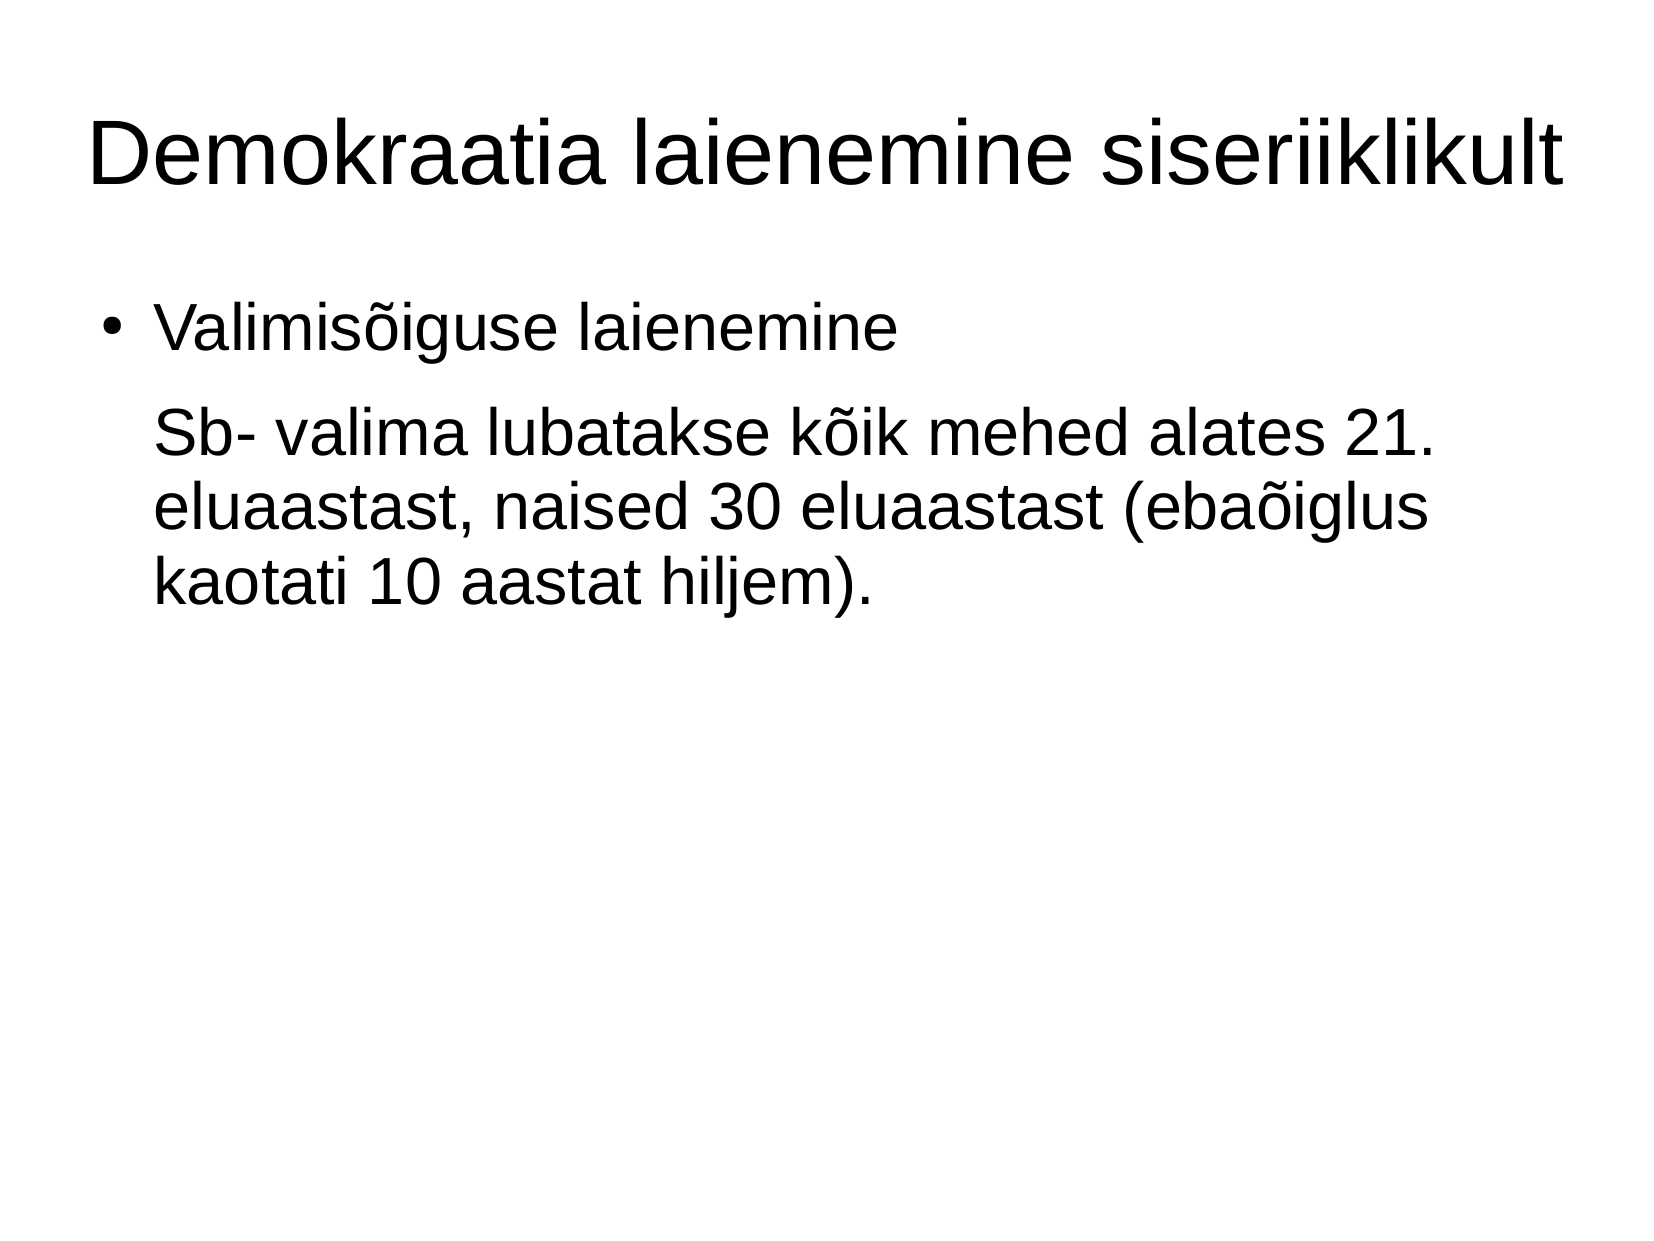

# Demokraatia laienemine siseriiklikult
Valimisõiguse laienemine
Sb- valima lubatakse kõik mehed alates 21. eluaastast, naised 30 eluaastast (ebaõiglus kaotati 10 aastat hiljem).